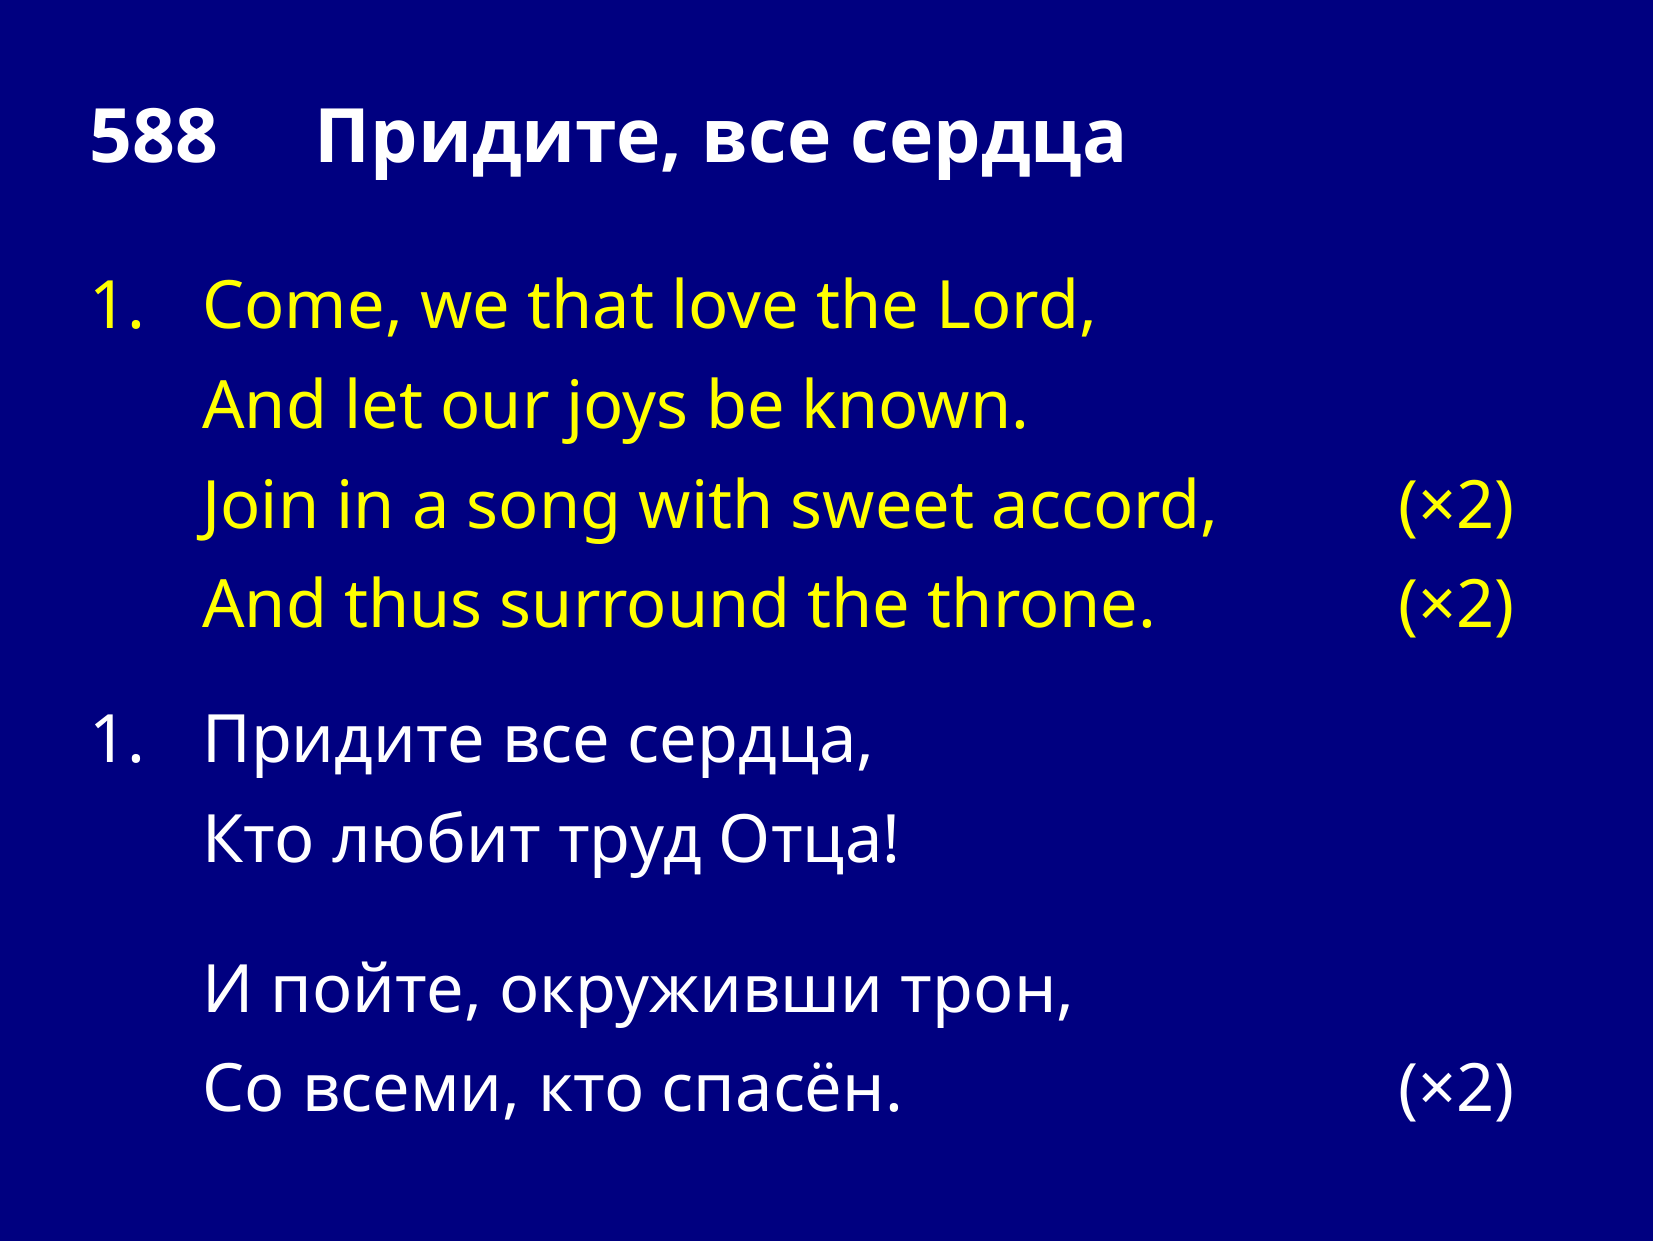

588	Придите, все сердца
1.	Come, we that love the Lord,
	And let our joys be known.
	Join in a song with sweet accord,	(×2)
	And thus surround the throne.	(×2)
1.	Придите все сердца,
	Кто любит труд Отца!
	И пойте, окруживши трон,
	Со всеми, кто спасён.	(×2)